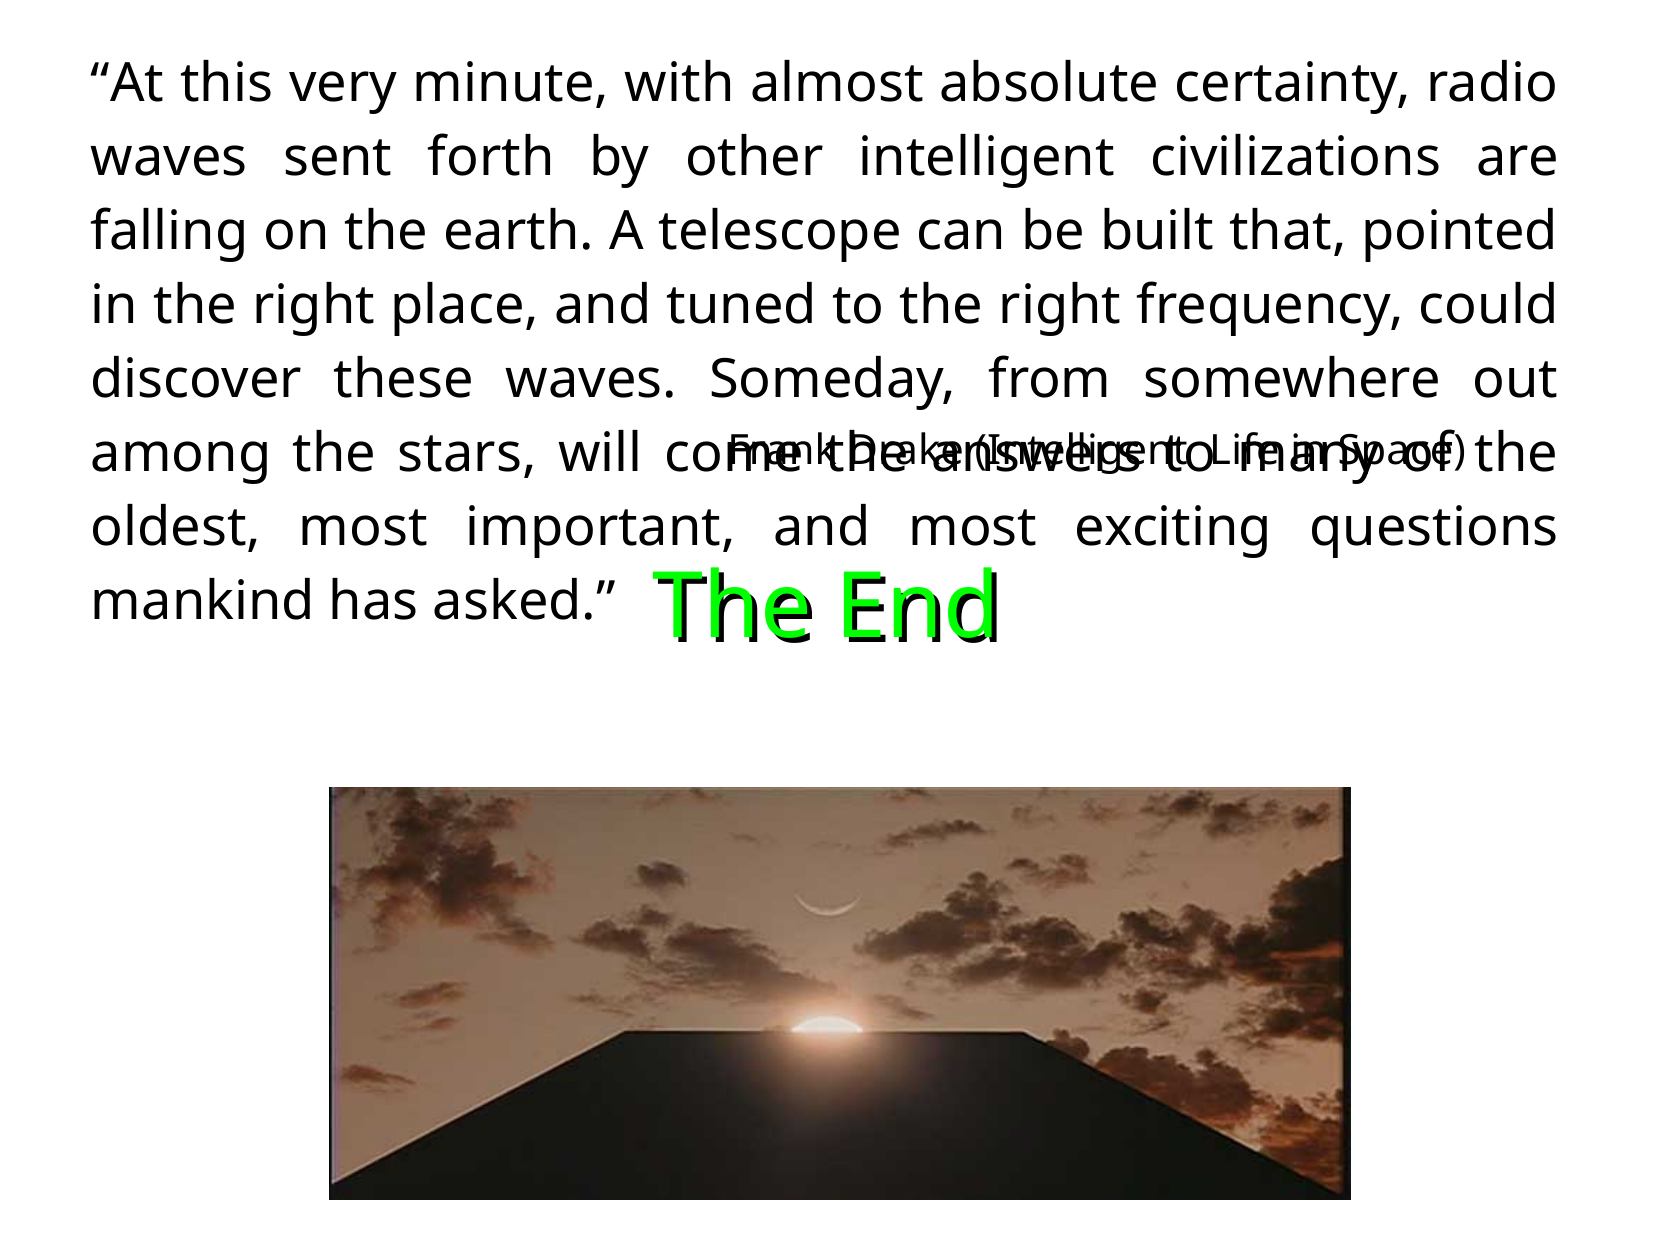

“At this very minute, with almost absolute certainty, radio waves sent forth by other intelligent civilizations are falling on the earth. A telescope can be built that, pointed in the right place, and tuned to the right frequency, could discover these waves. Someday, from somewhere out among the stars, will come the answers to many of the oldest, most important, and most exciting questions mankind has asked.”
Frank Drake (Intelligent Life in Space)
# The End